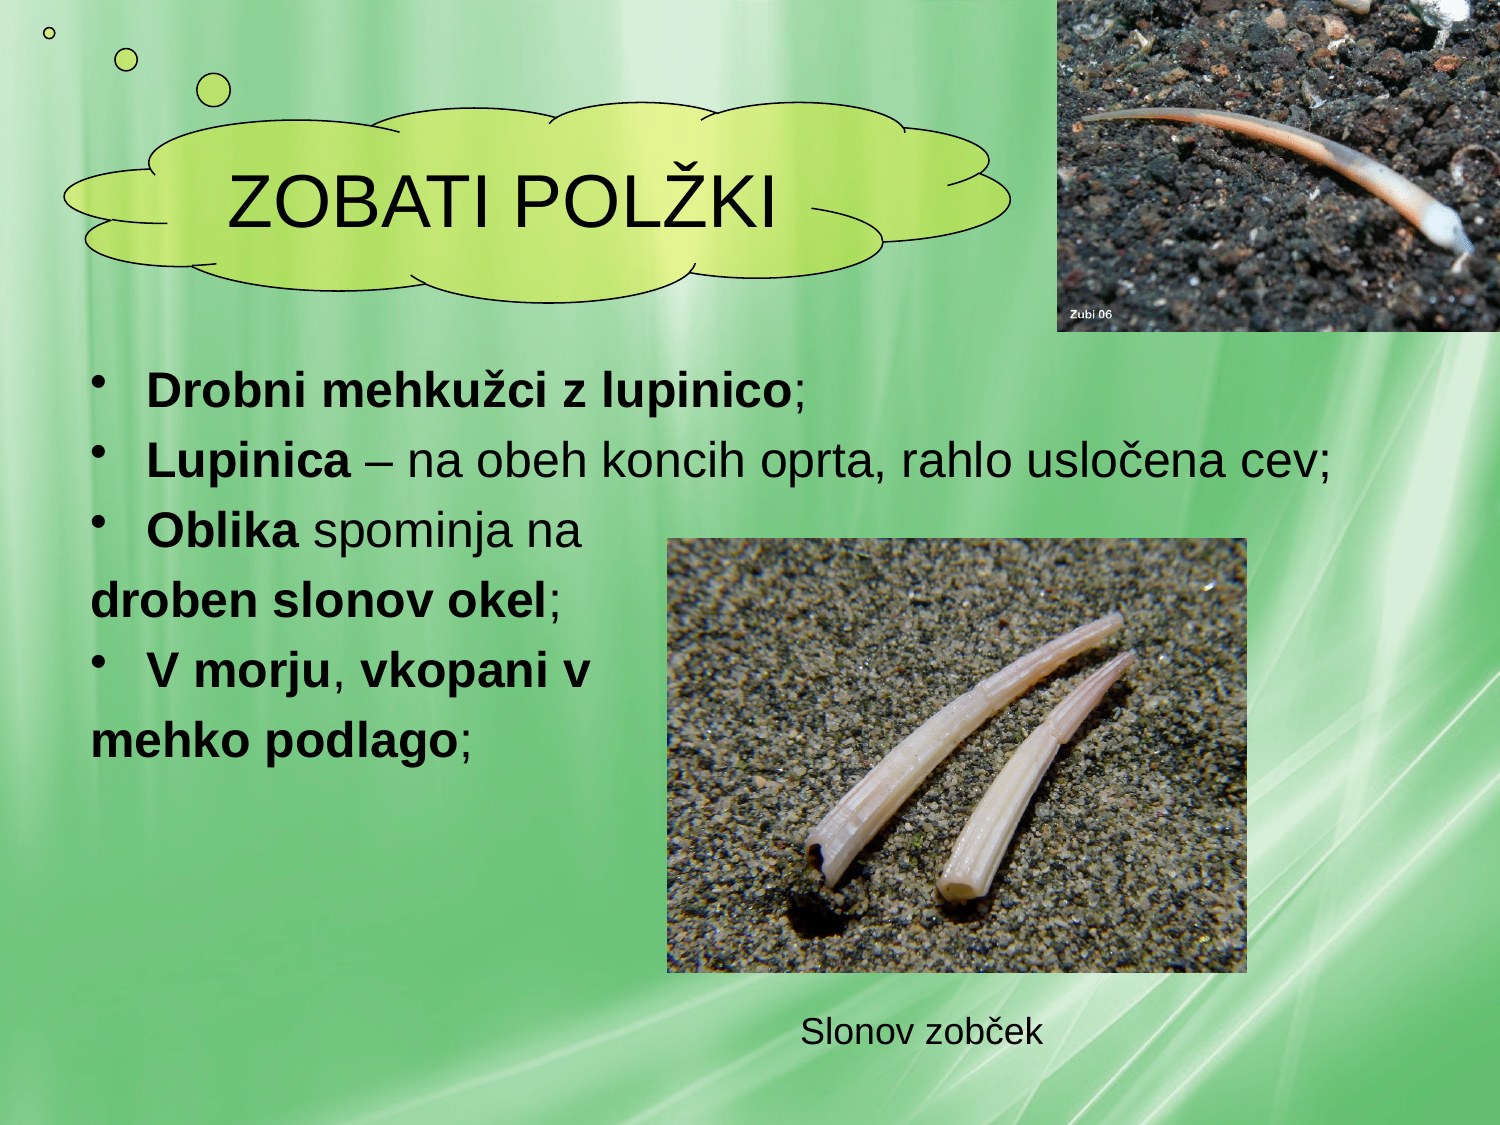

ZOBATI POLŽKI
# Drobni mehkužci z lupinico;
Lupinica – na obeh koncih oprta, rahlo usločena cev;
Oblika spominja na
droben slonov okel;
V morju, vkopani v
mehko podlago;
Slonov zobček